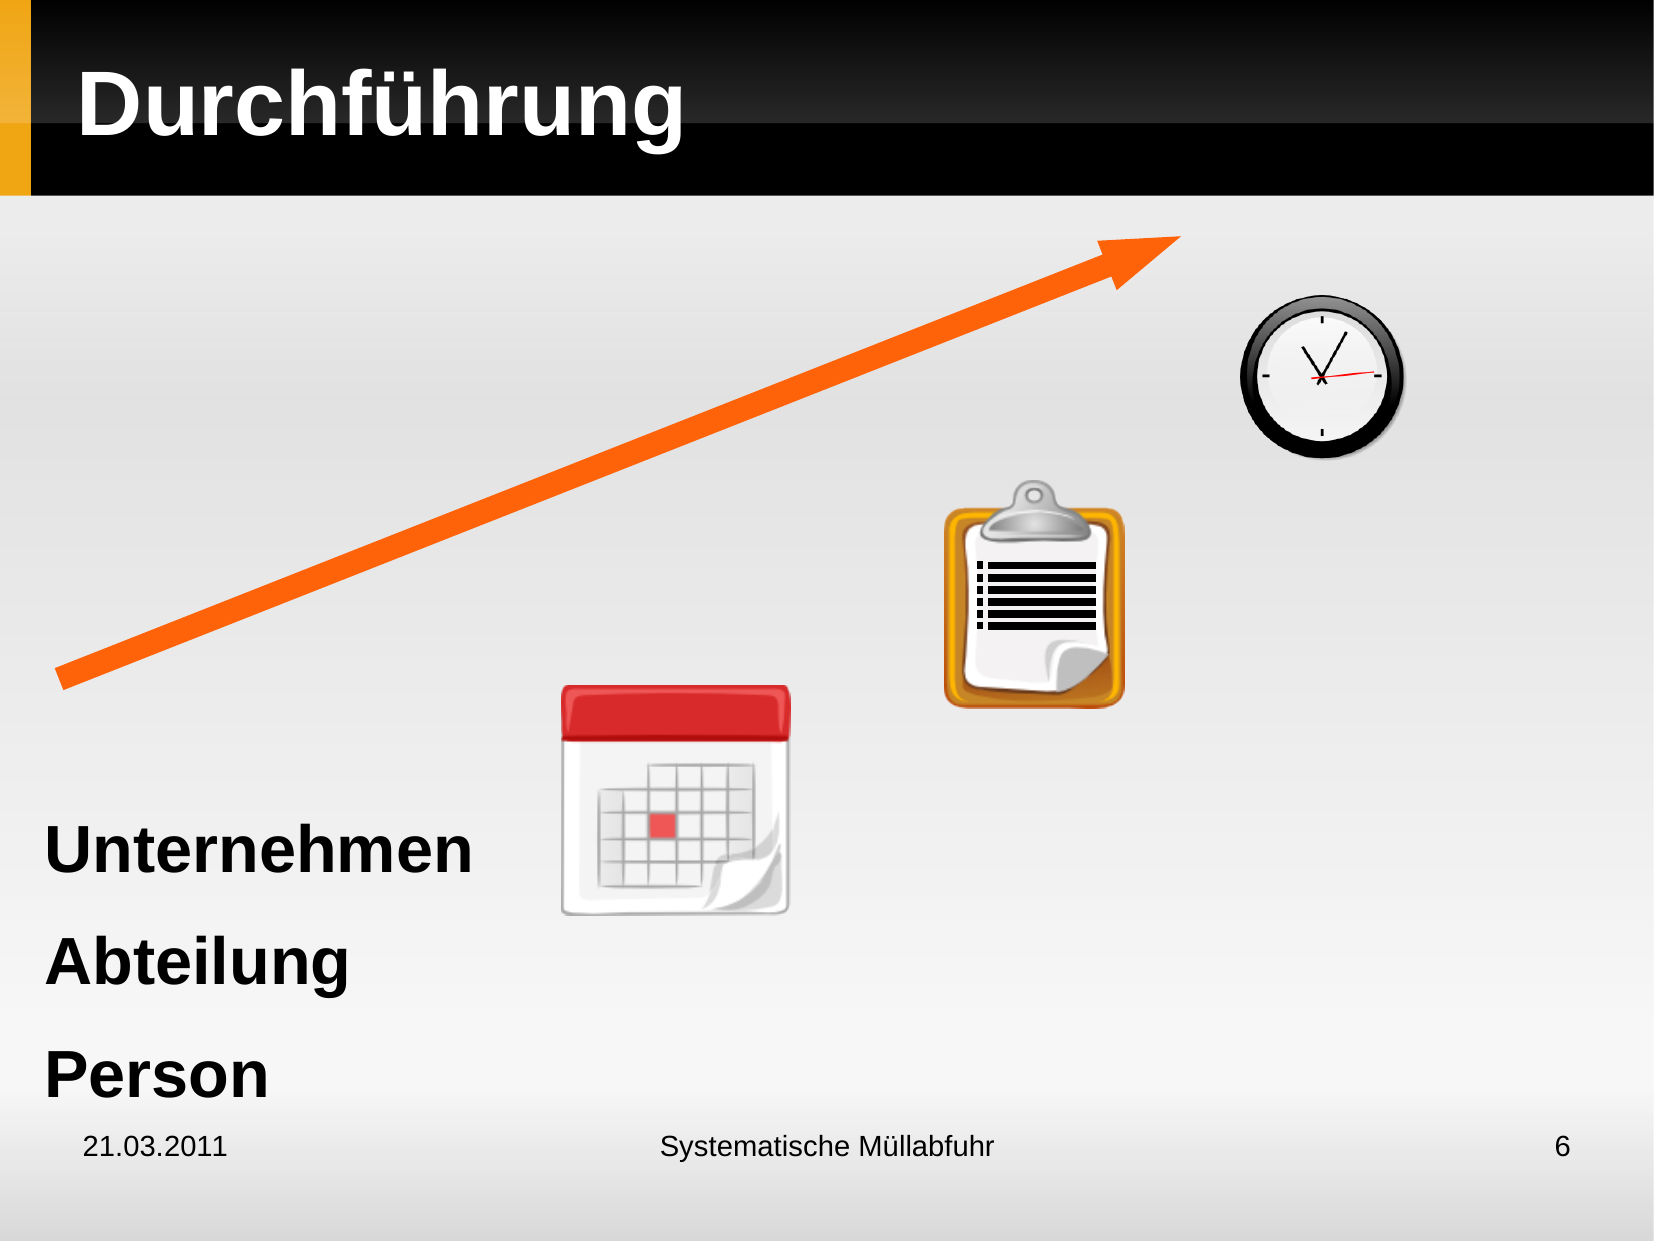

# Durchführung
Unternehmen
Abteilung
Person
21.03.2011
Systematische Müllabfuhr
6